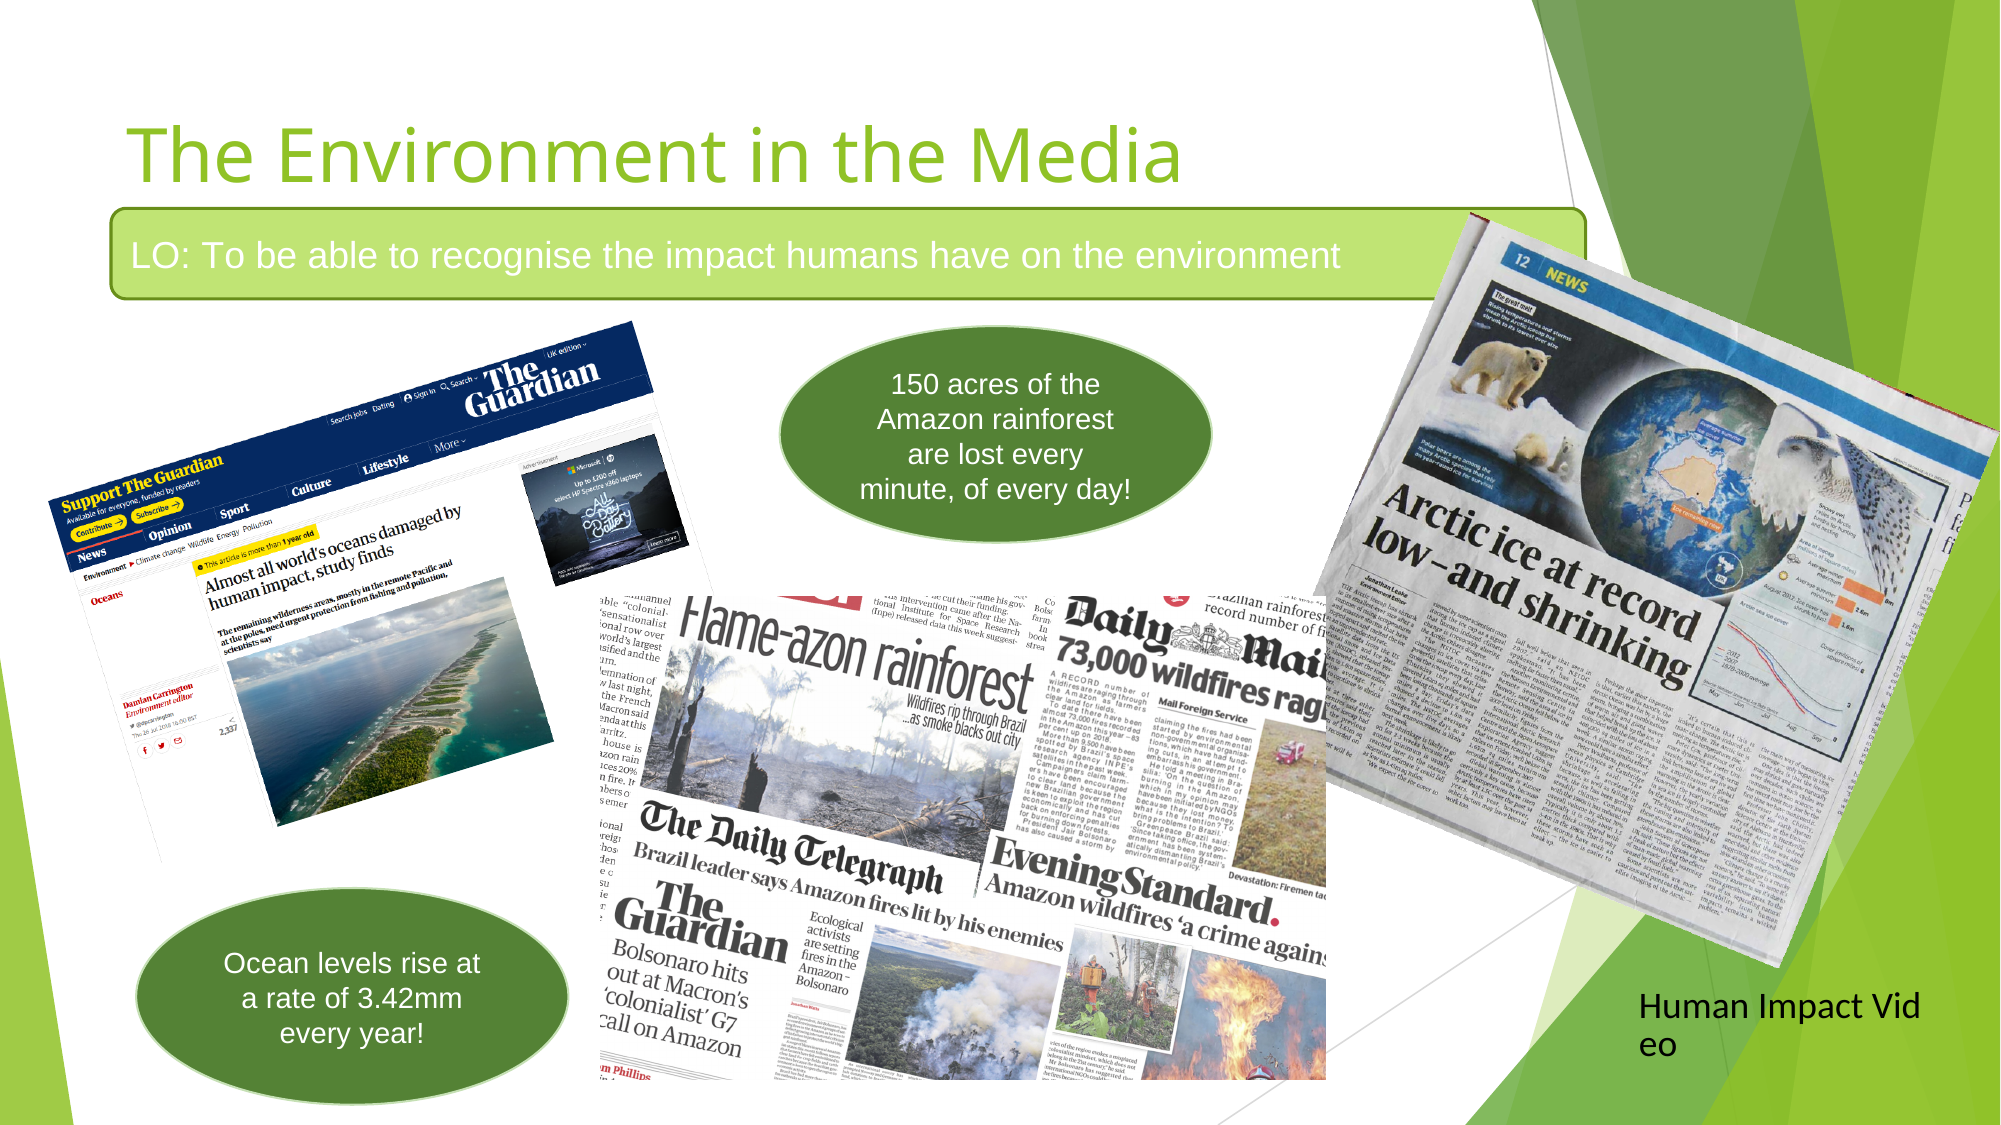

# The Environment in the Media
LO: To be able to recognise the impact humans have on the environment
150 acres of the Amazon rainforest are lost every minute, of every day!
Ocean levels rise at a rate of 3.42mm every year!
Human Impact Video